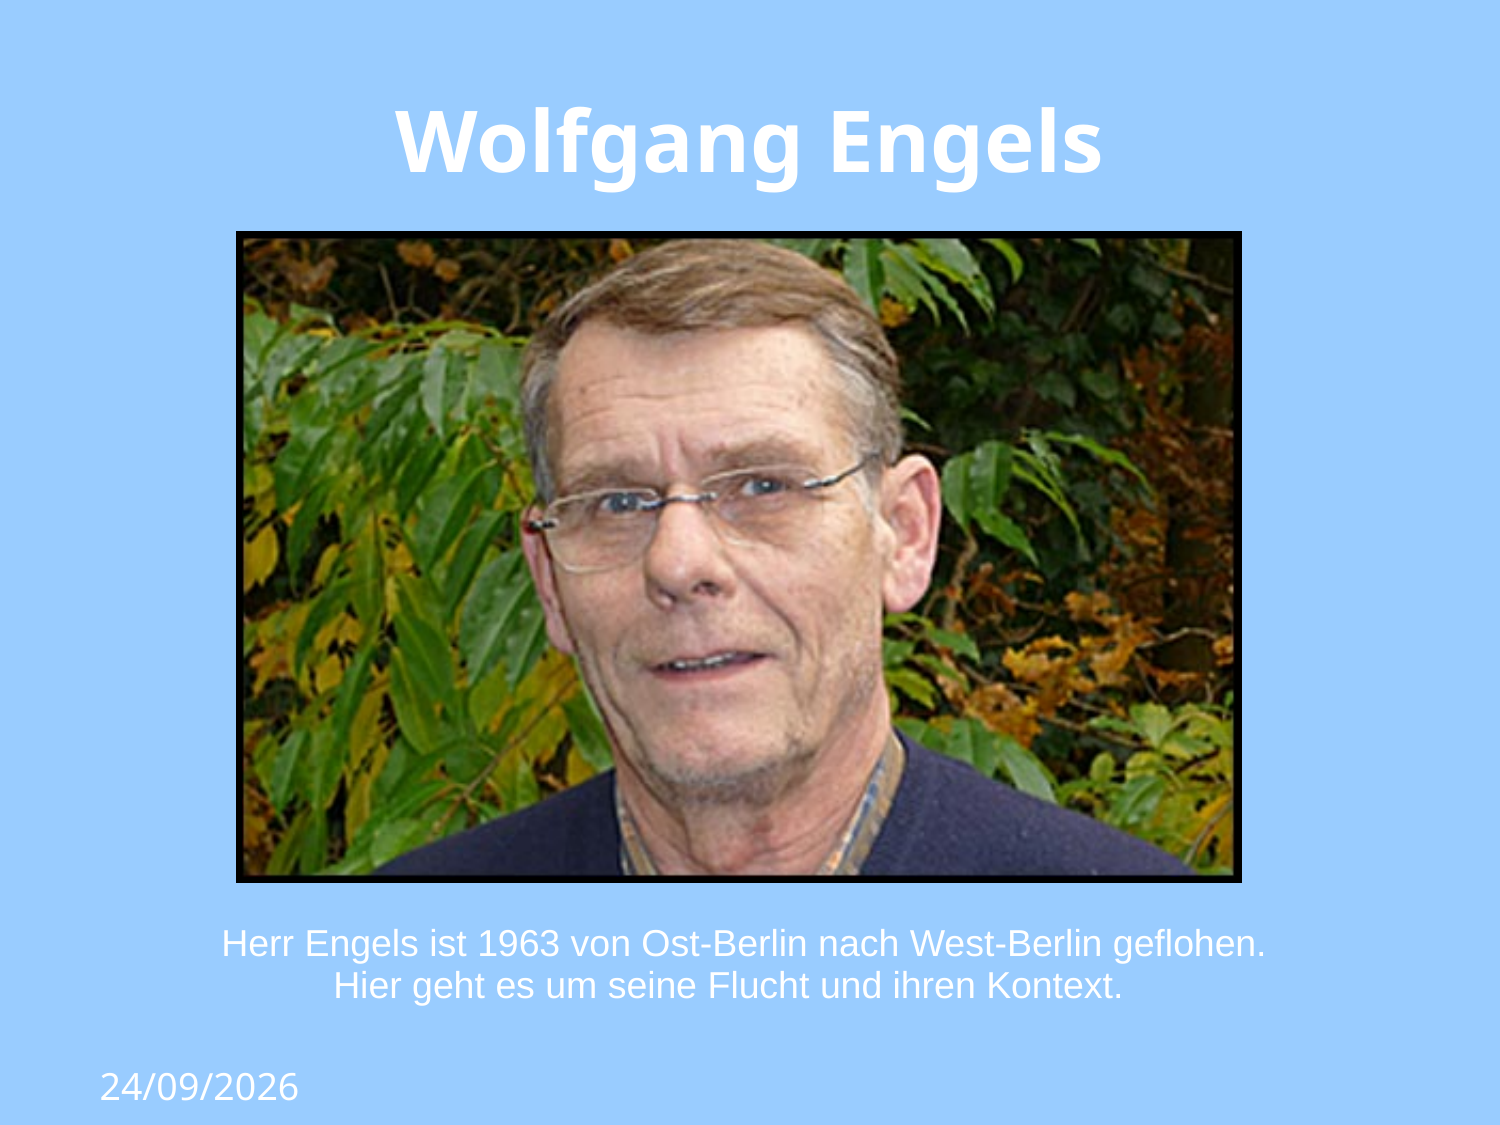

# Wolfgang Engels
Herr Engels ist 1963 von Ost-Berlin nach West-Berlin geflohen.
Hier geht es um seine Flucht und ihren Kontext.